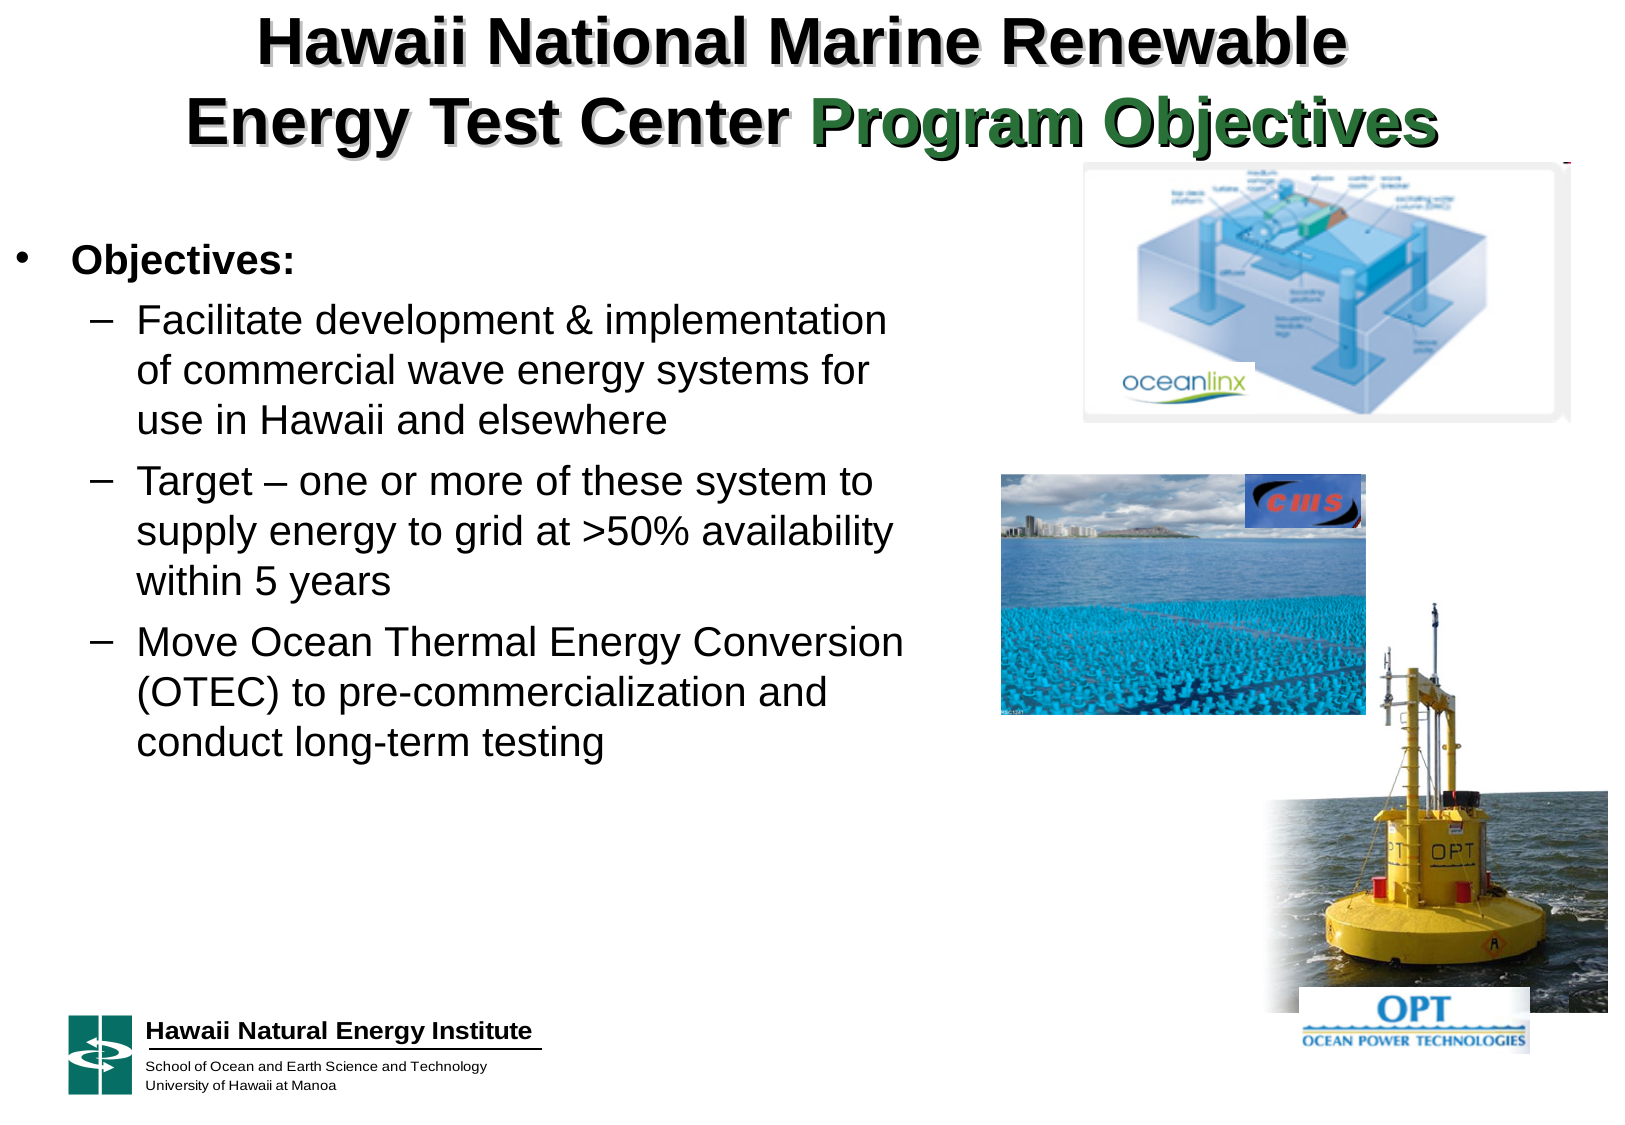

# Hawaii National Marine Renewable Energy Test Center Program Objectives
Objectives:
Facilitate development & implementation of commercial wave energy systems for use in Hawaii and elsewhere
Target – one or more of these system to supply energy to grid at >50% availability within 5 years
Move Ocean Thermal Energy Conversion (OTEC) to pre-commercialization and conduct long-term testing